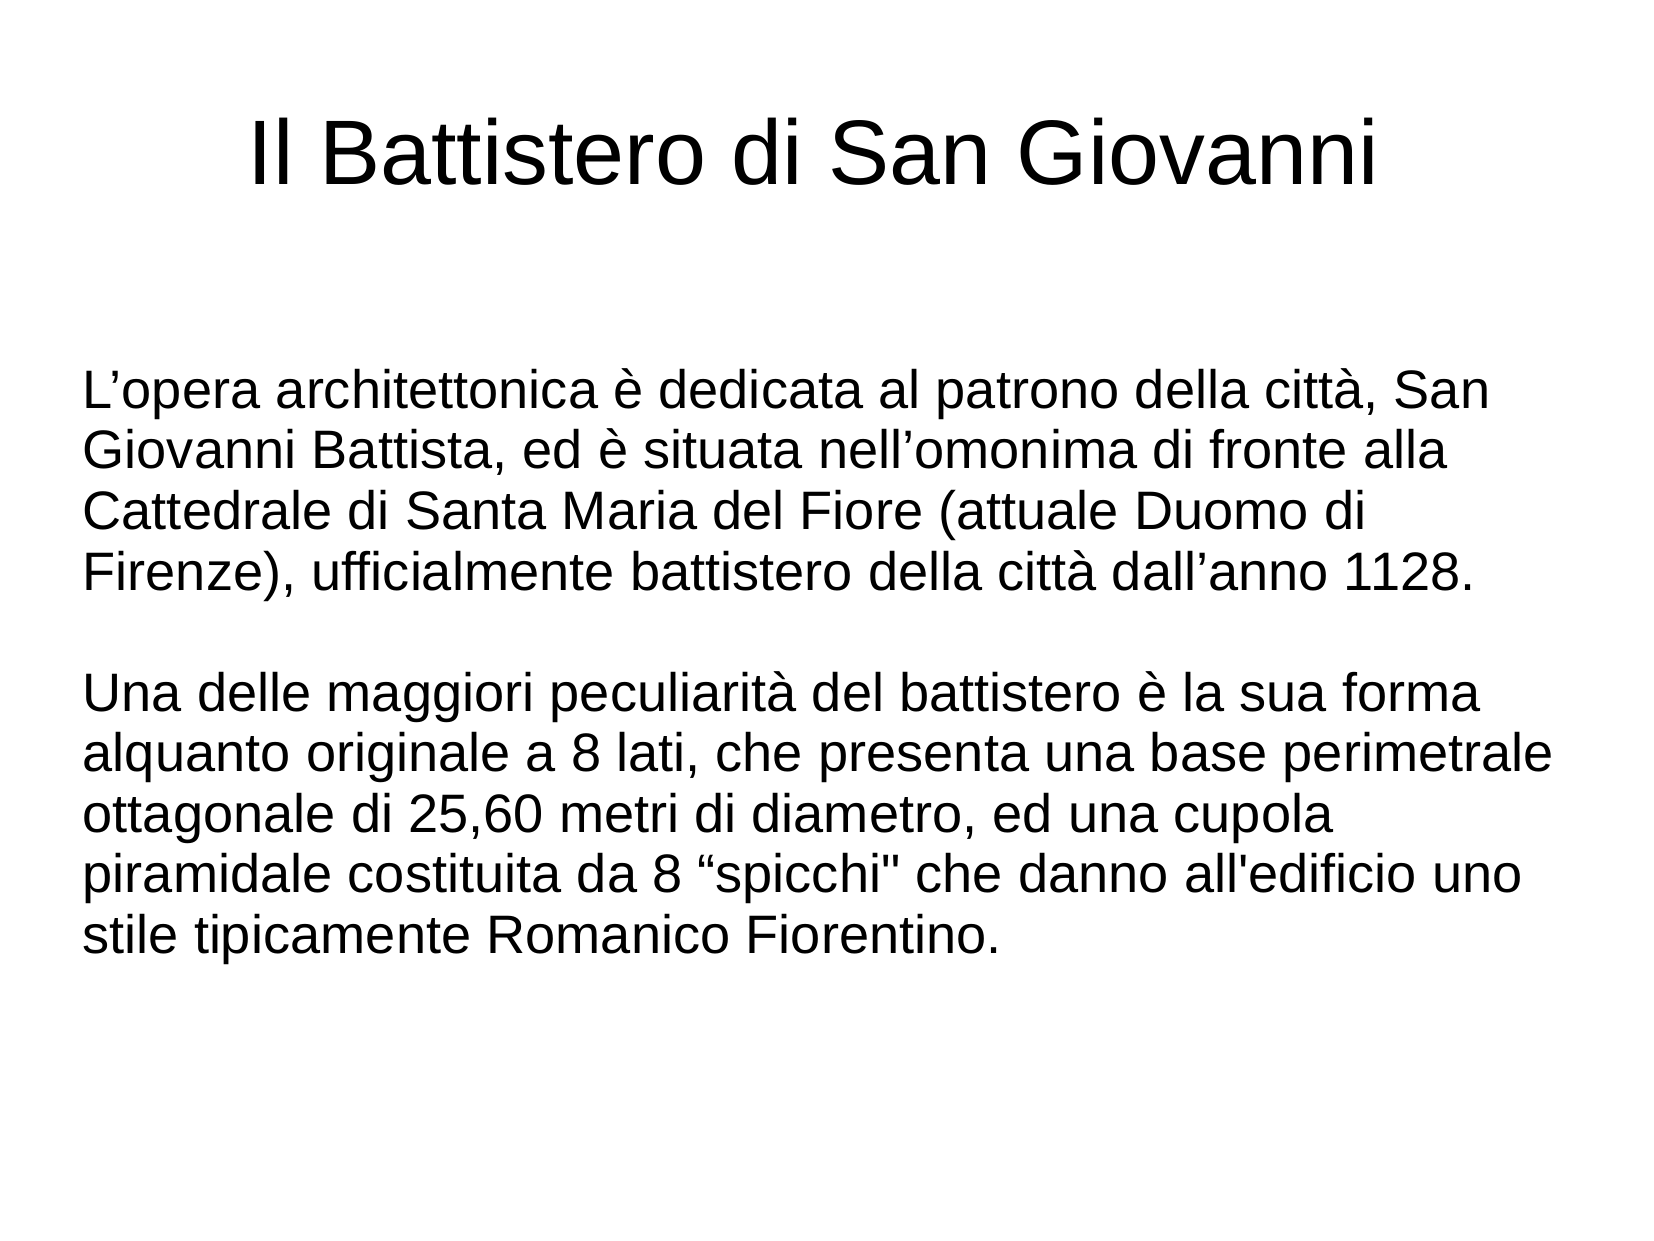

# Il Battistero di San Giovanni
L’opera architettonica è dedicata al patrono della città, San
Giovanni Battista, ed è situata nell’omonima di fronte alla
Cattedrale di Santa Maria del Fiore (attuale Duomo di Firenze), ufficialmente battistero della città dall’anno 1128.
Una delle maggiori peculiarità del battistero è la sua forma alquanto originale a 8 lati, che presenta una base perimetrale ottagonale di 25,60 metri di diametro, ed una cupola piramidale costituita da 8 “spicchi" che danno all'edificio uno stile tipicamente Romanico Fiorentino.